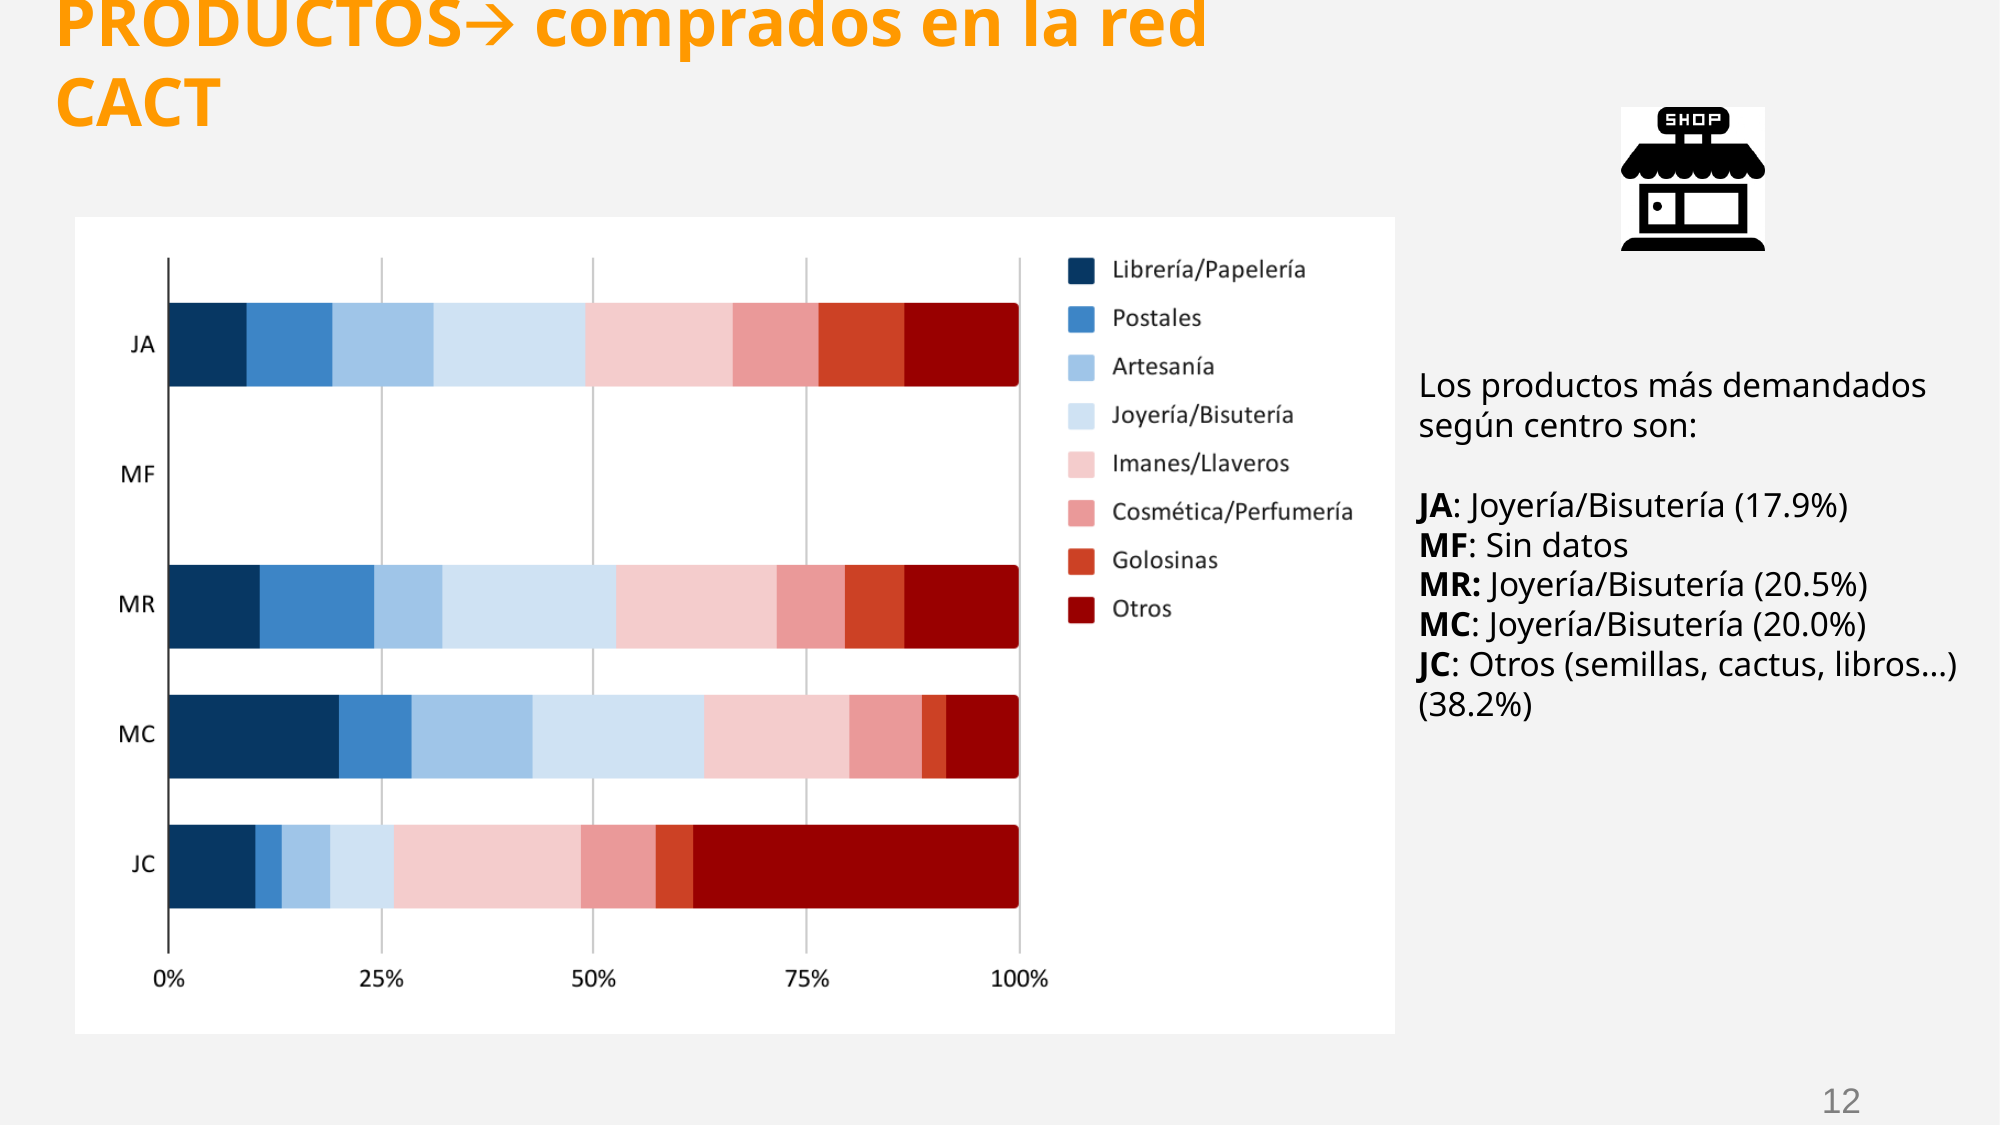

PRODUCTOS🡪 comprados en la red CACT
Los productos más demandados según centro son:
JA: Joyería/Bisutería (17.9%)
MF: Sin datos
MR: Joyería/Bisutería (20.5%)
MC: Joyería/Bisutería (20.0%)
JC: Otros (semillas, cactus, libros…) (38.2%)